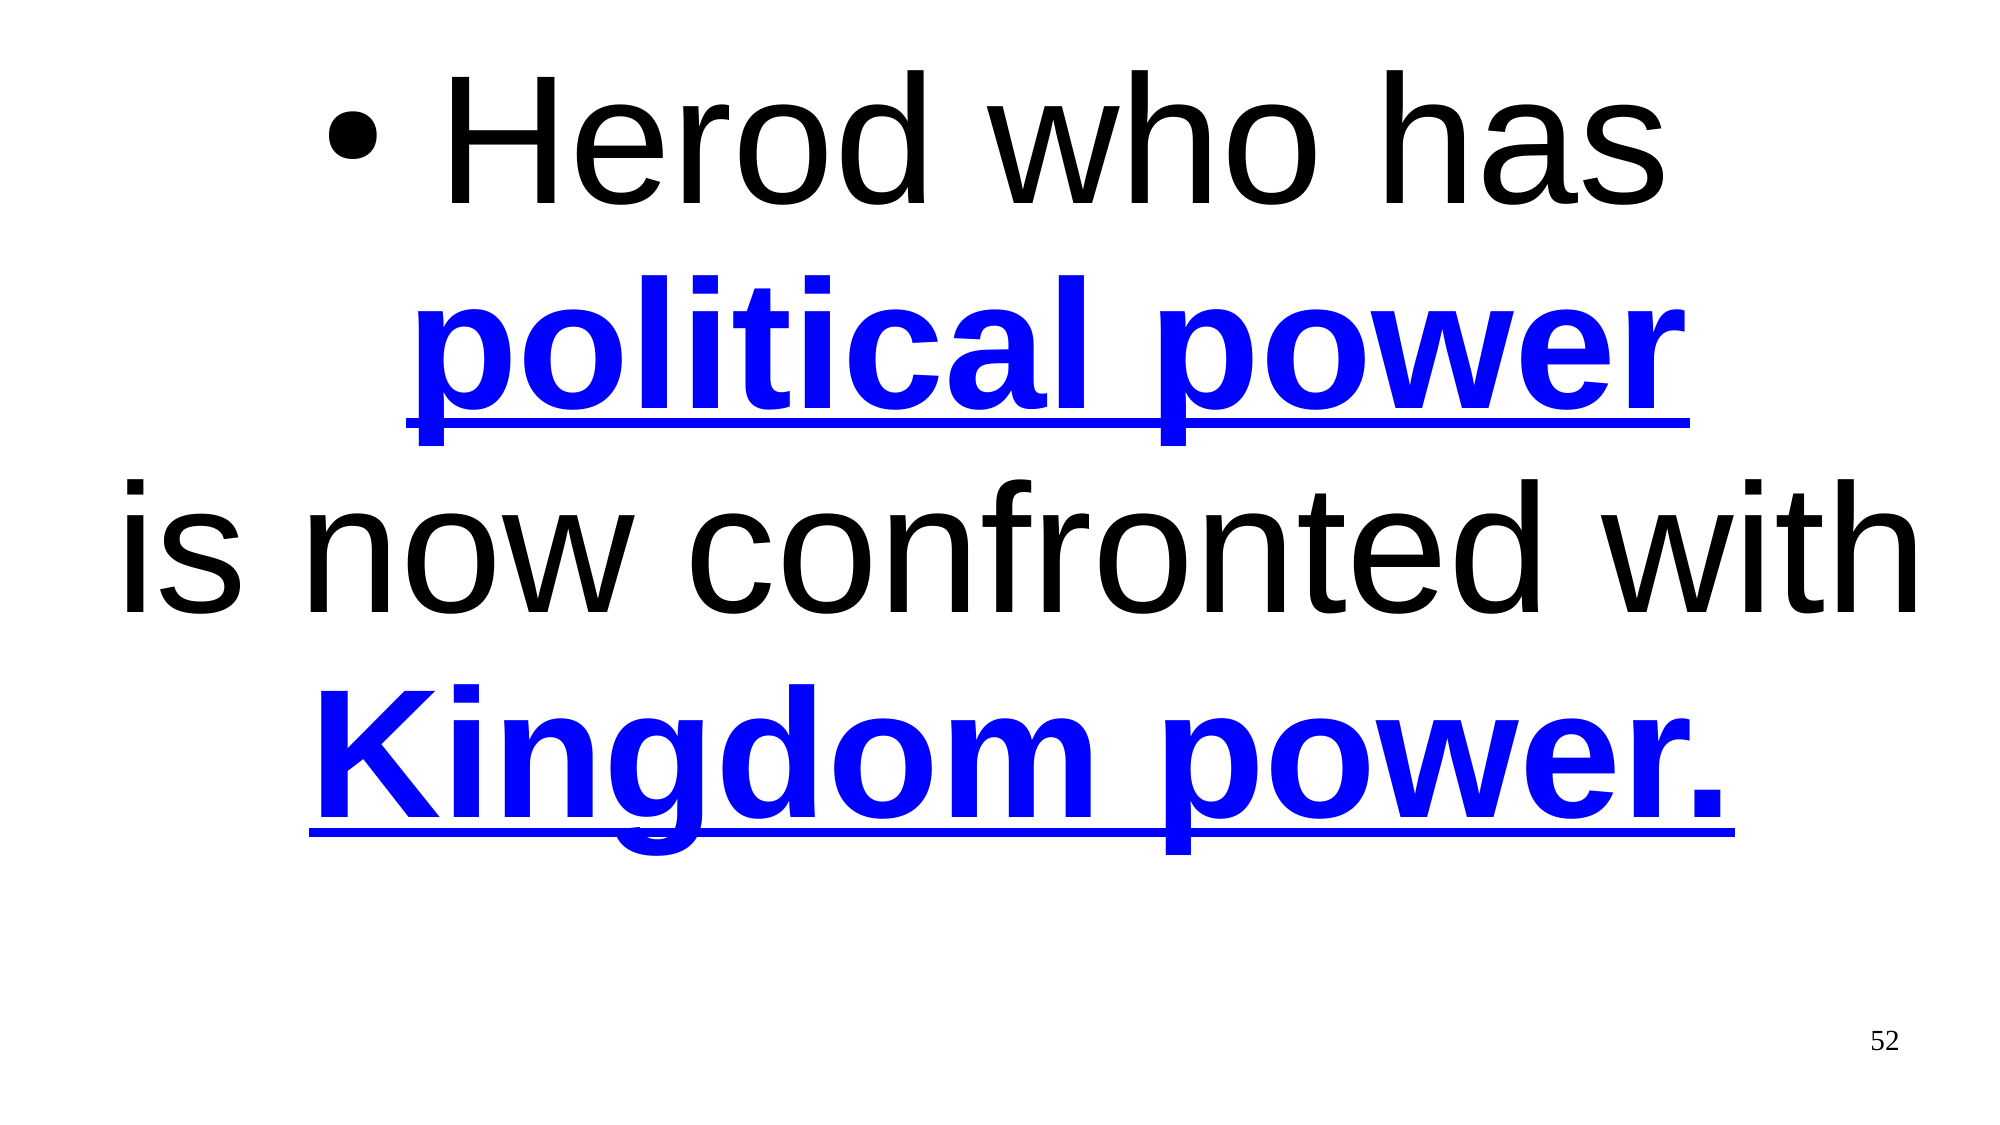

# Herod who has political power is now confronted with Kingdom power.
52